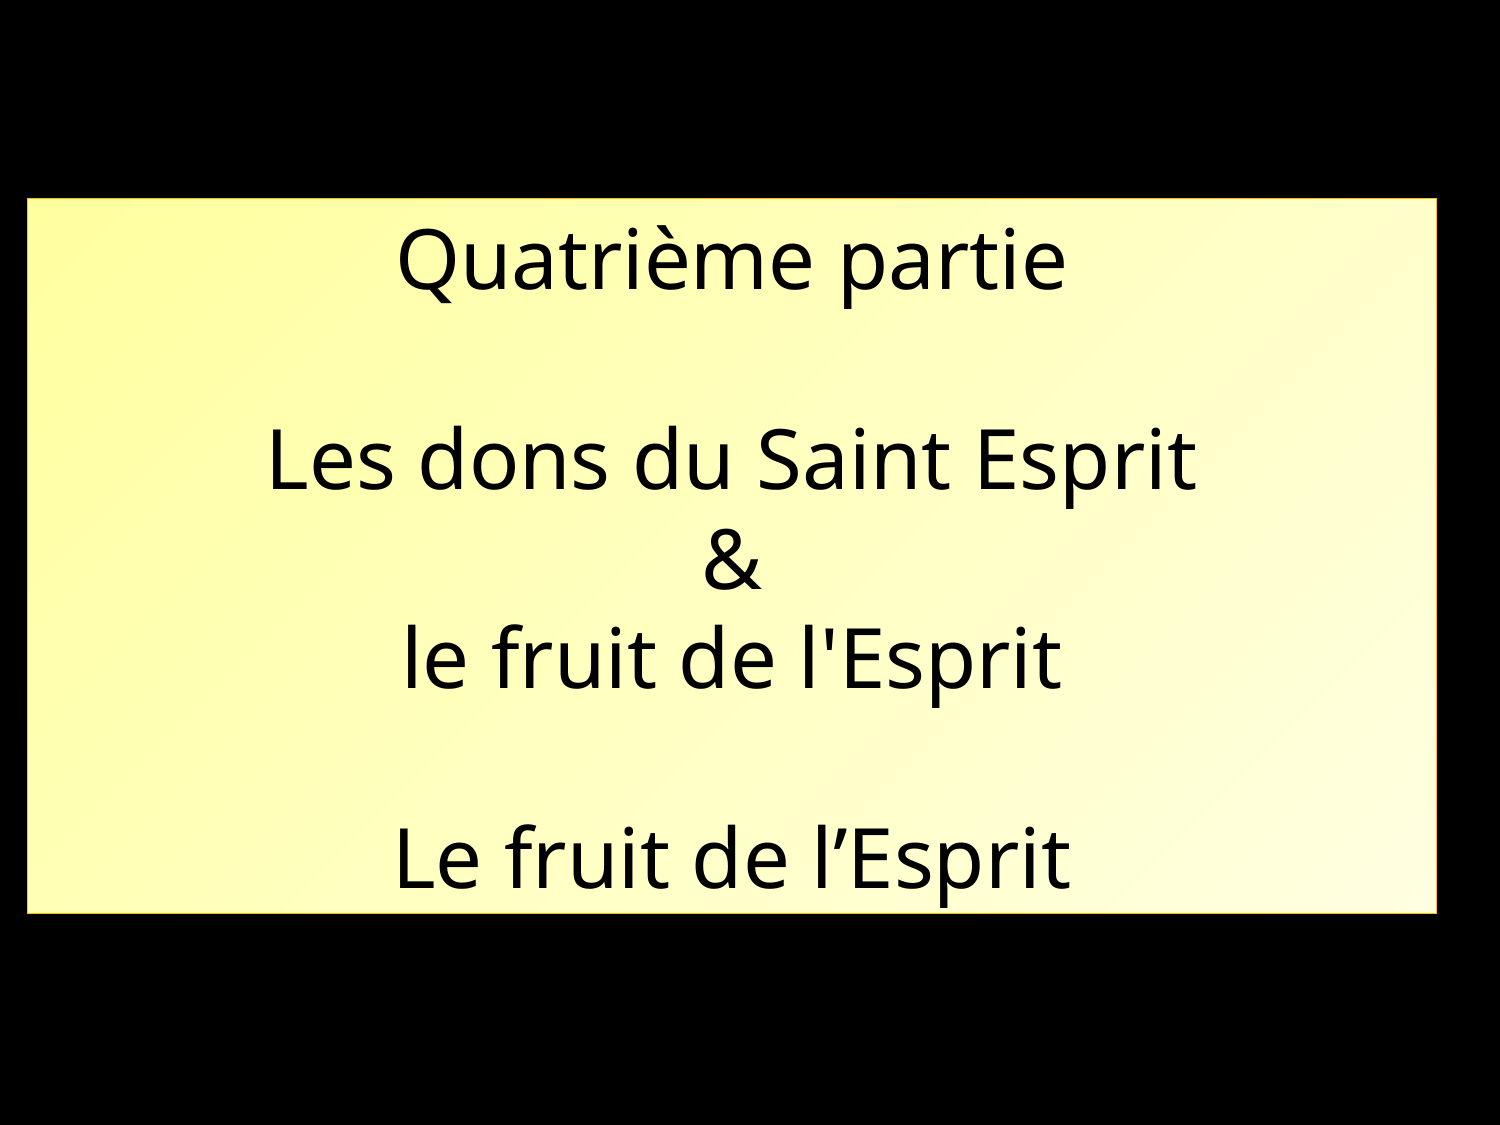

Quatrième partie
Les dons du Saint Esprit
&
le fruit de l'Esprit
Le fruit de l’Esprit